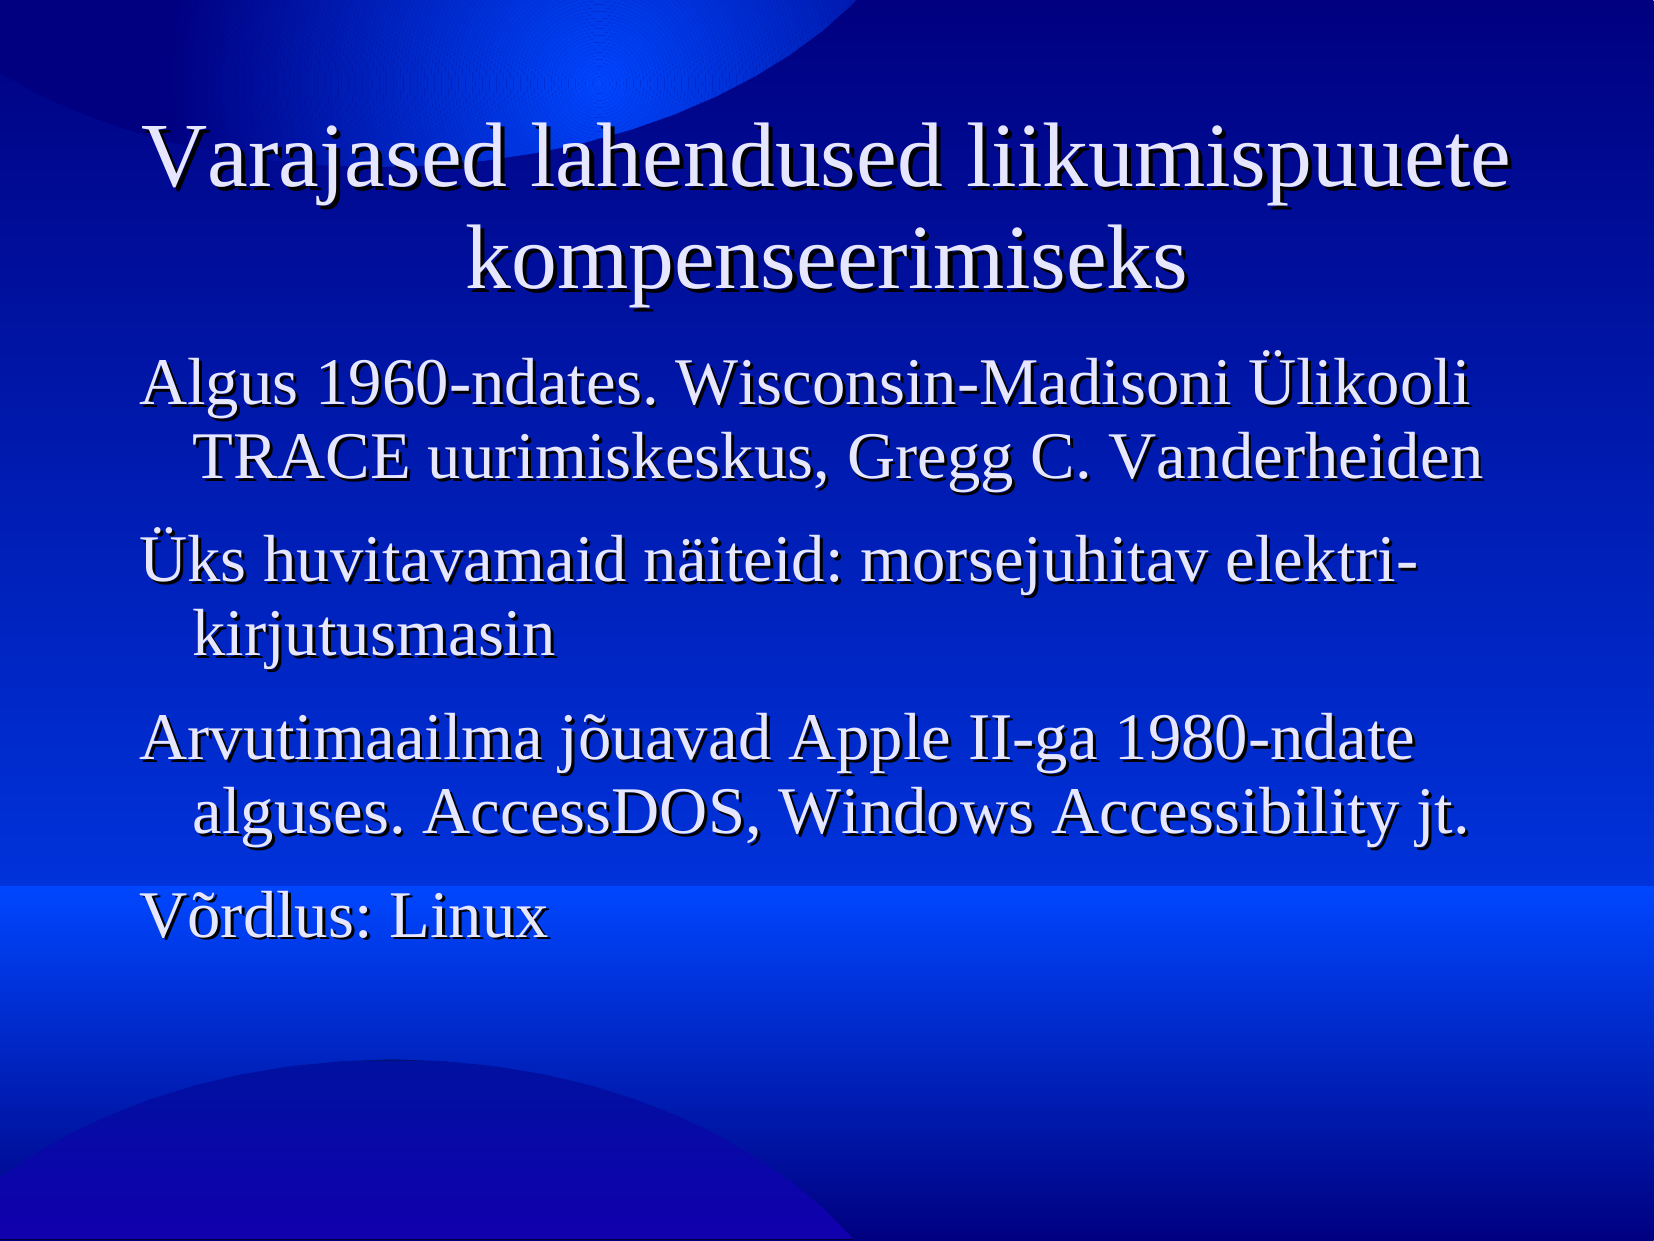

# Varajased lahendused liikumispuuete kompenseerimiseks
Algus 1960-ndates. Wisconsin-Madisoni Ülikooli TRACE uurimiskeskus, Gregg C. Vanderheiden
Üks huvitavamaid näiteid: morsejuhitav elektri-kirjutusmasin
Arvutimaailma jõuavad Apple II-ga 1980-ndate alguses. AccessDOS, Windows Accessibility jt.
Võrdlus: Linux